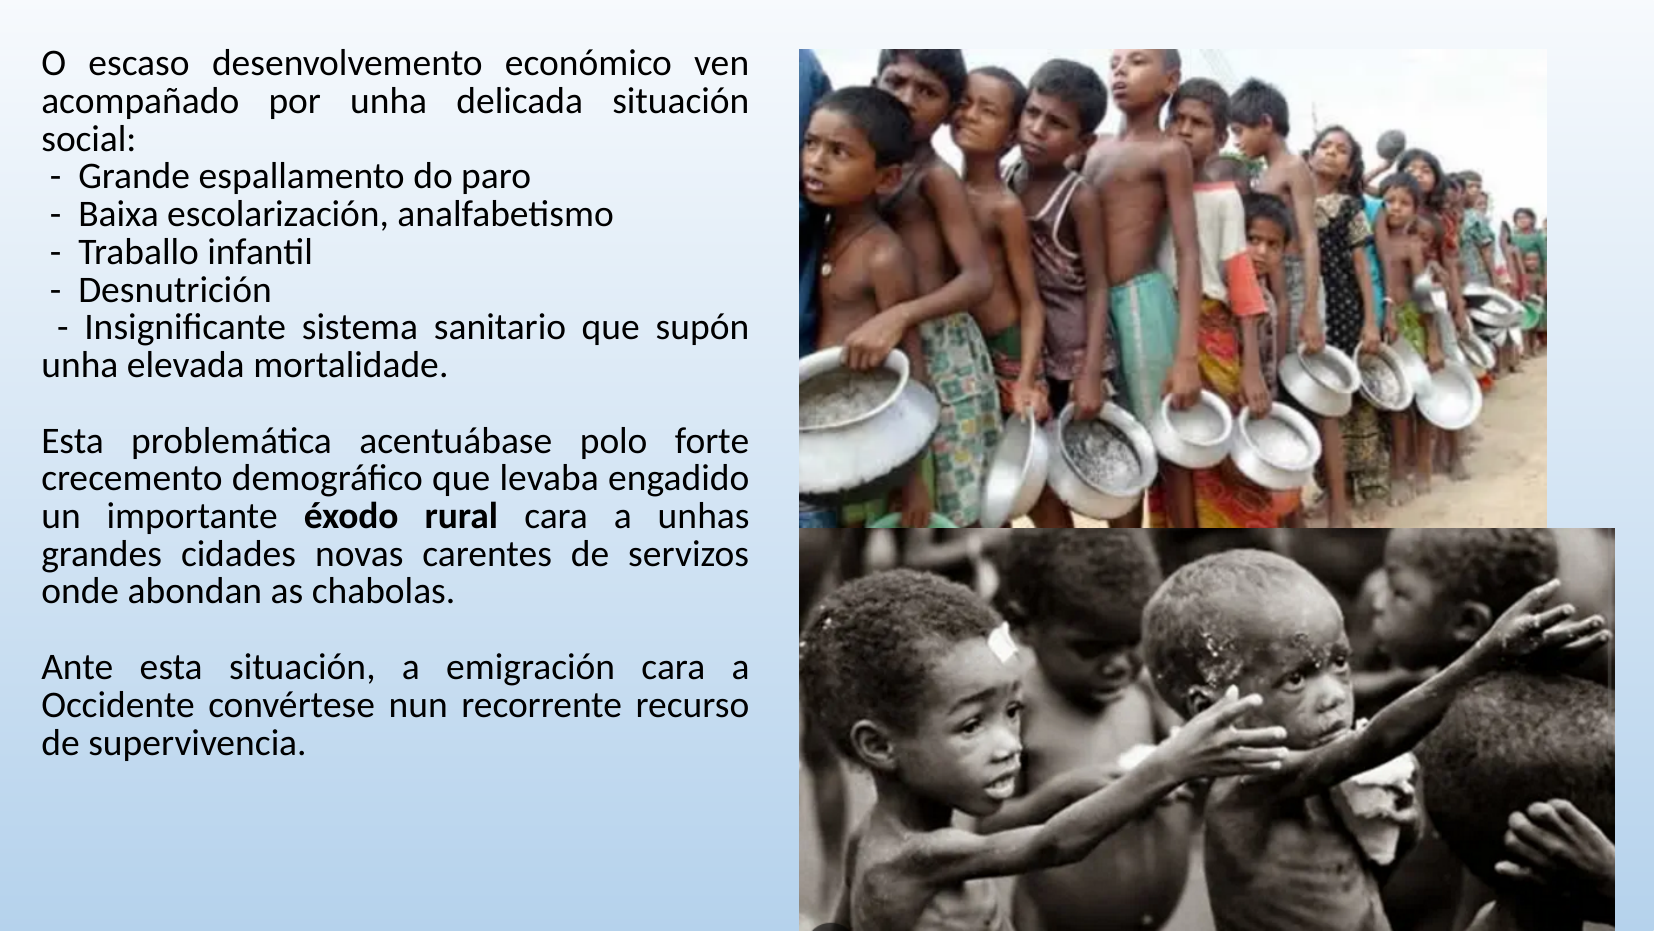

O escaso desenvolvemento económico ven acompañado por unha delicada situación social:
 - Grande espallamento do paro
 - Baixa escolarización, analfabetismo
 - Traballo infantil
 - Desnutrición
 - Insignificante sistema sanitario que supón unha elevada mortalidade.
Esta problemática acentuábase polo forte crecemento demográfico que levaba engadido un importante éxodo rural cara a unhas grandes cidades novas carentes de servizos onde abondan as chabolas.
Ante esta situación, a emigración cara a Occidente convértese nun recorrente recurso de supervivencia.